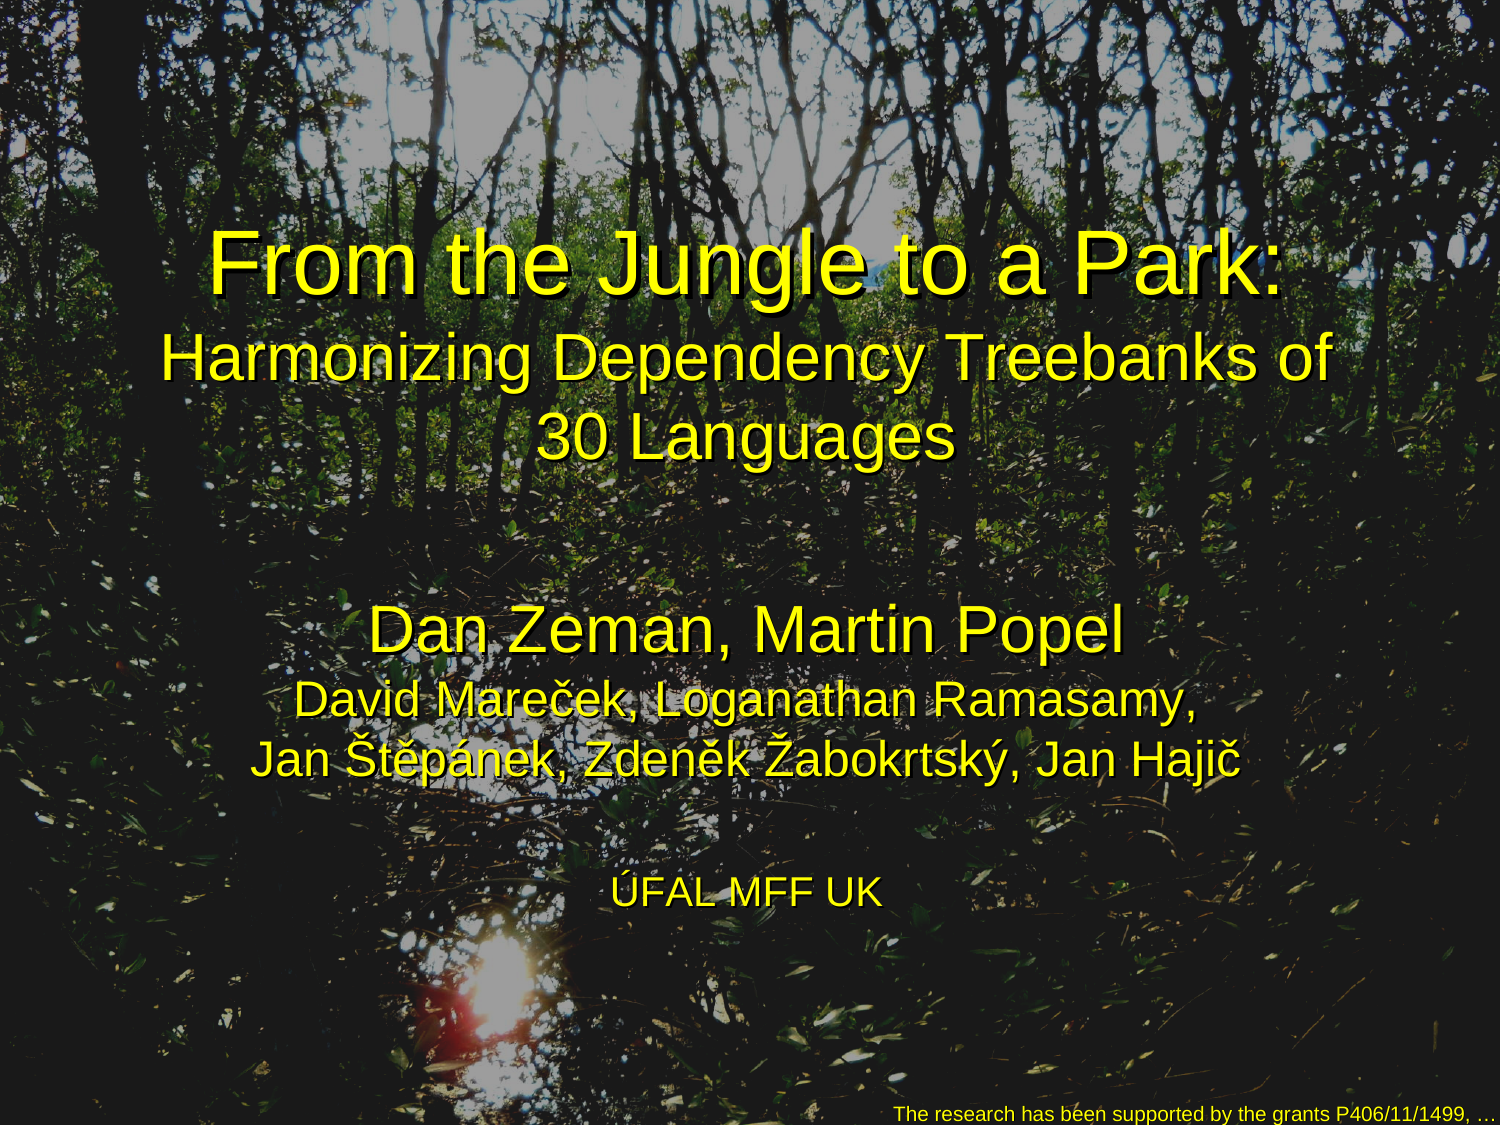

# From the Jungle to a Park: Harmonizing Dependency Treebanks of 30 Languages
Dan Zeman, Martin Popel
David Mareček, Loganathan Ramasamy,
Jan Štěpánek, Zdeněk Žabokrtský, Jan Hajič
ÚFAL MFF UK
Praha, 31.10.2011
1
The research has been supported by the grants P406/11/1499, …